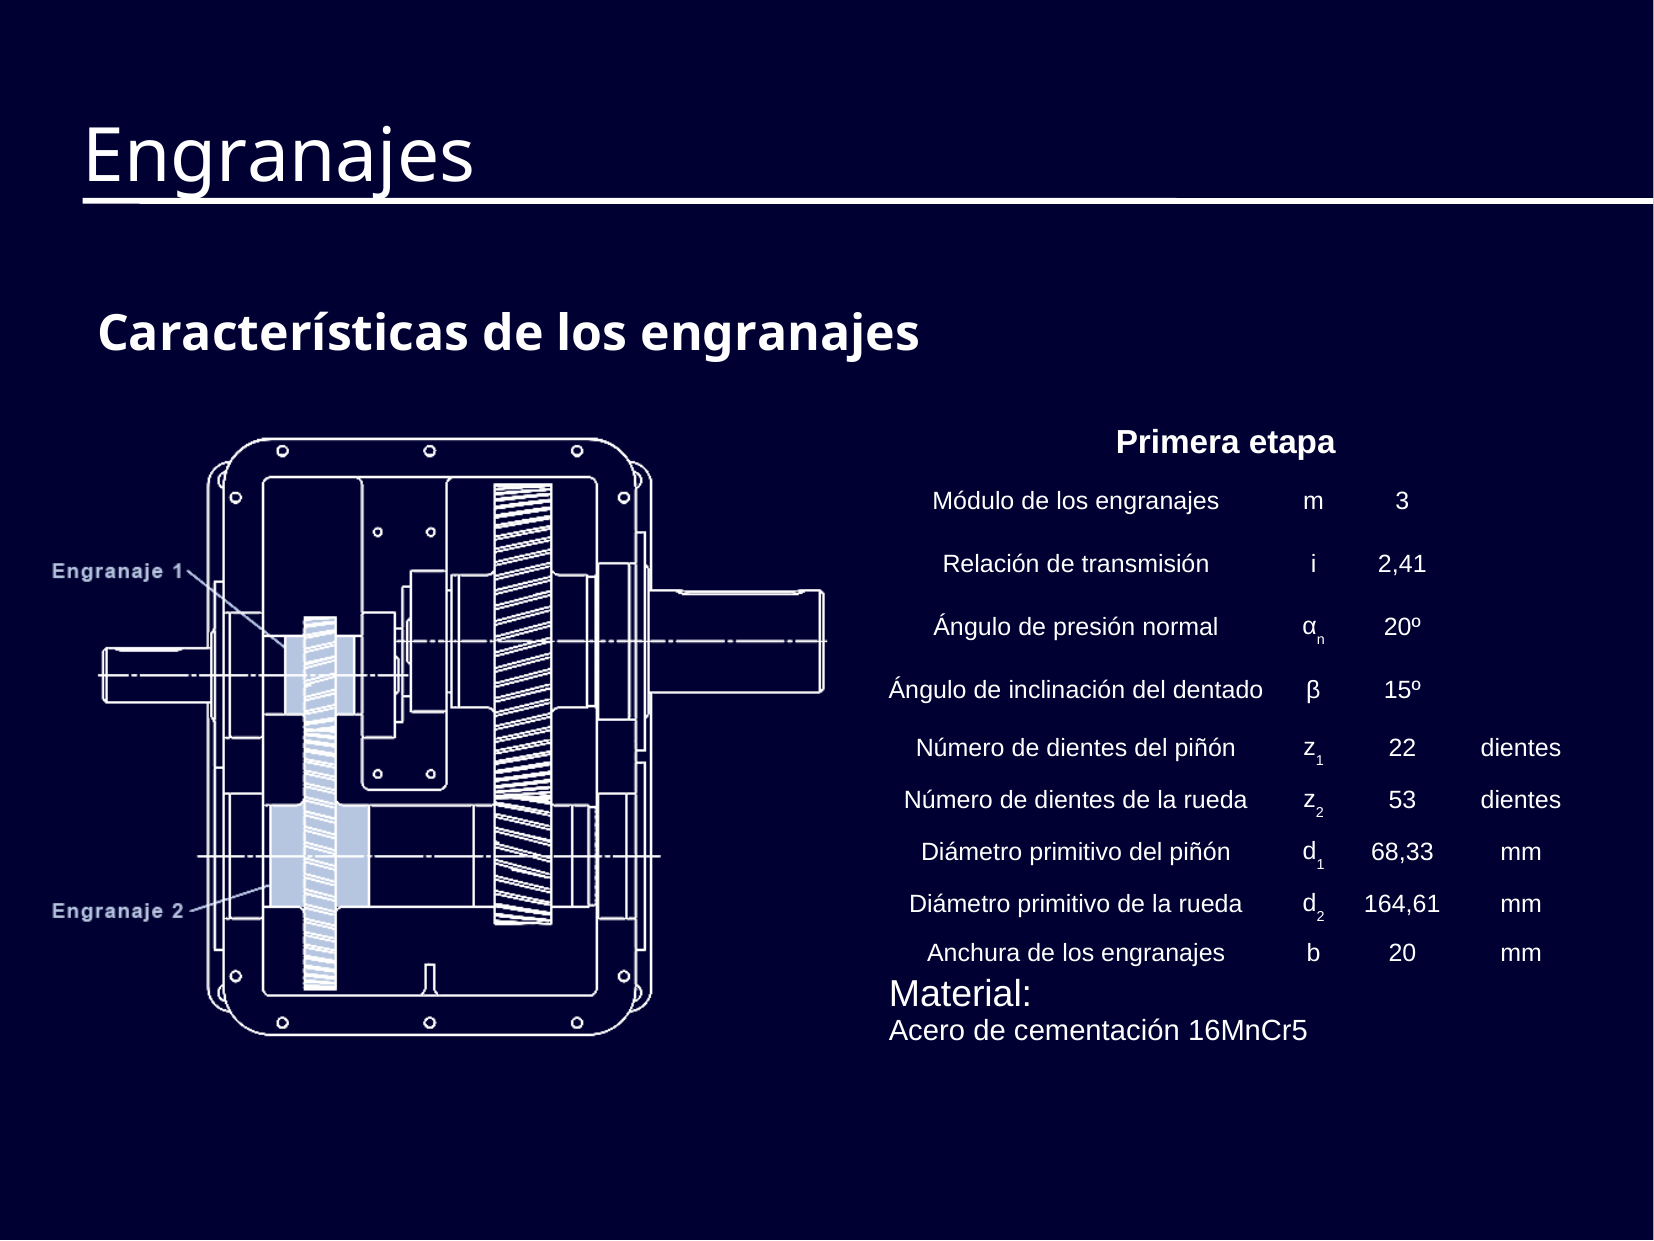

# Engranajes
Características de los engranajes
| Primera etapa | | | |
| --- | --- | --- | --- |
| Módulo de los engranajes | m | 3 | |
| Relación de transmisión | i | 2,41 | |
| Ángulo de presión normal | αn | 20º | |
| Ángulo de inclinación del dentado | β | 15º | |
| Número de dientes del piñón | z1 | 22 | dientes |
| Número de dientes de la rueda | z2 | 53 | dientes |
| Diámetro primitivo del piñón | d1 | 68,33 | mm |
| Diámetro primitivo de la rueda | d2 | 164,61 | mm |
| Anchura de los engranajes | b | 20 | mm |
Material:
Acero de cementación 16MnCr5